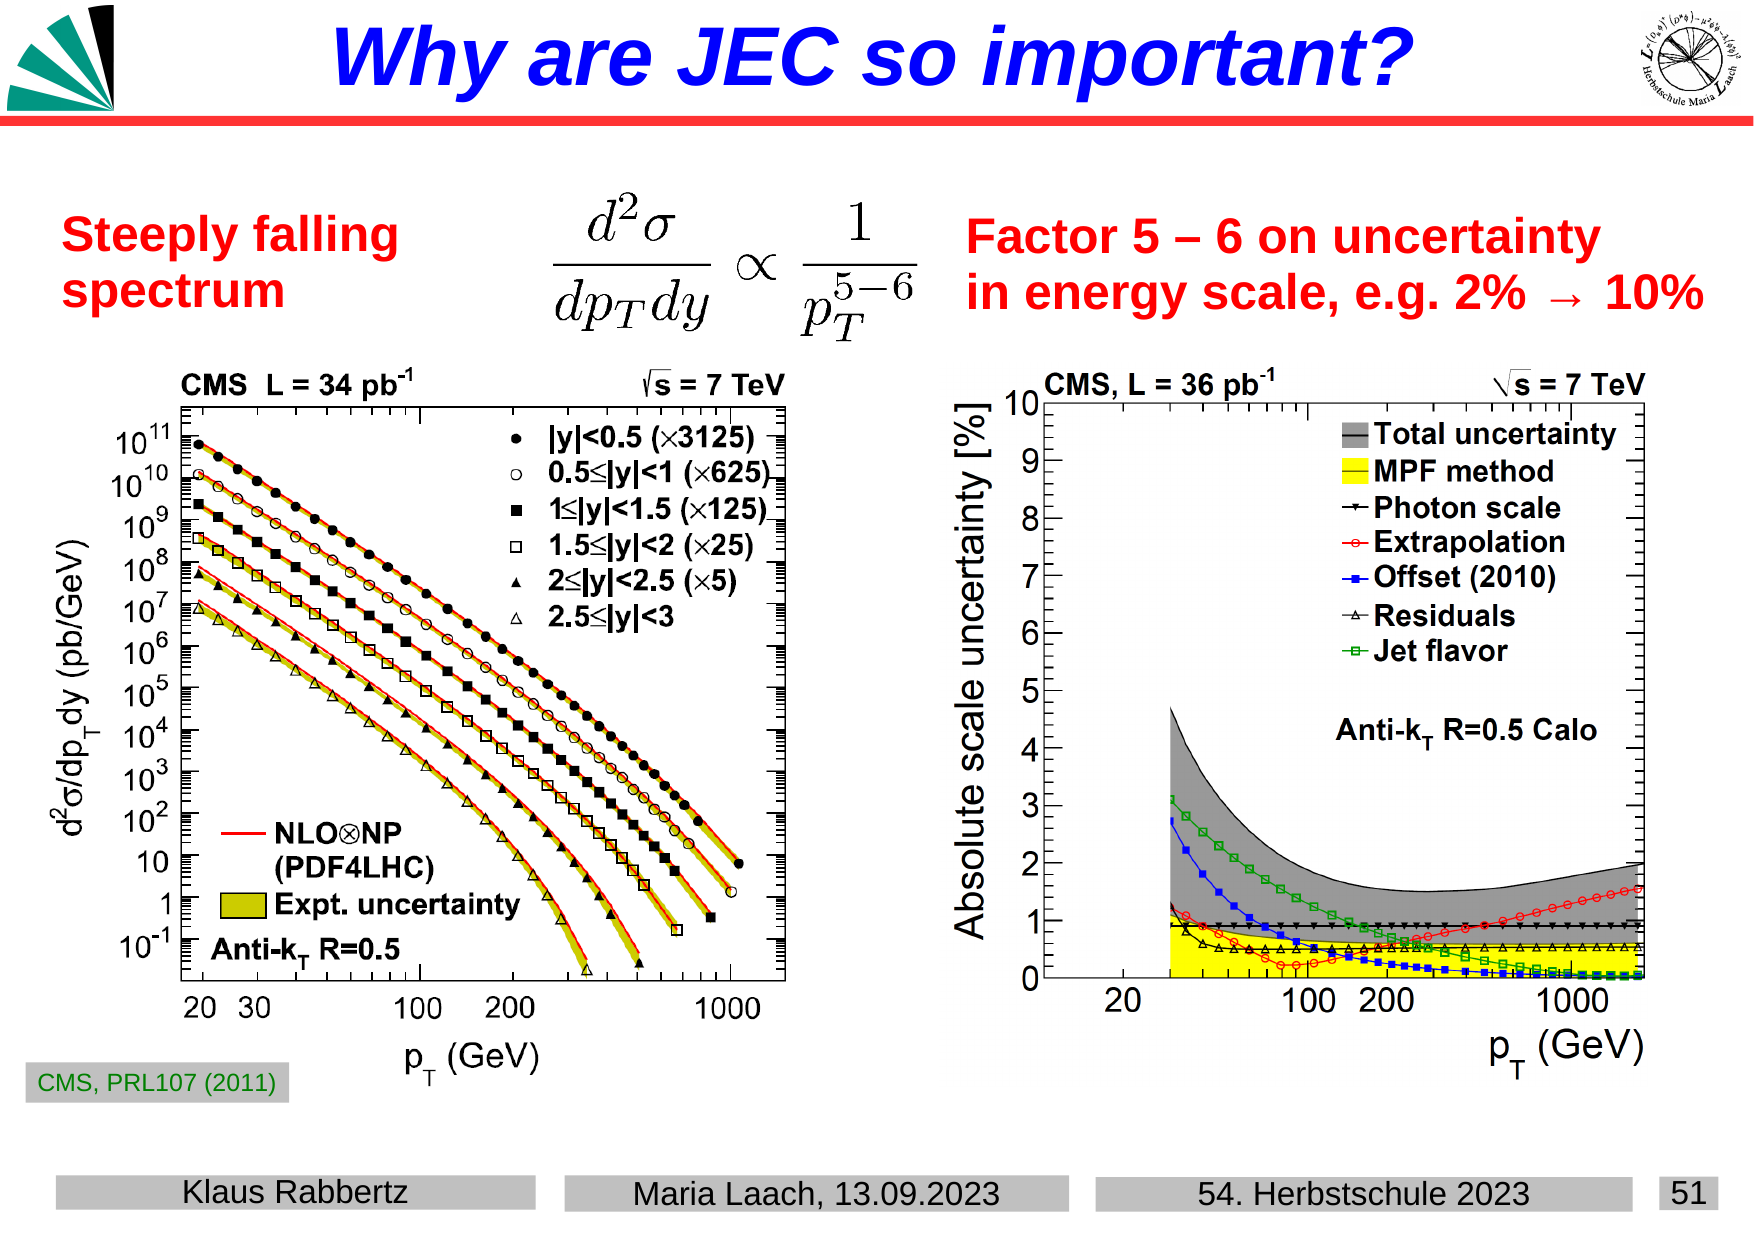

# Why are JEC so important?
Steeply falling
spectrum
Factor 5 – 6 on uncertainty
in energy scale, e.g. 2% → 10%
CMS, PRL107 (2011)